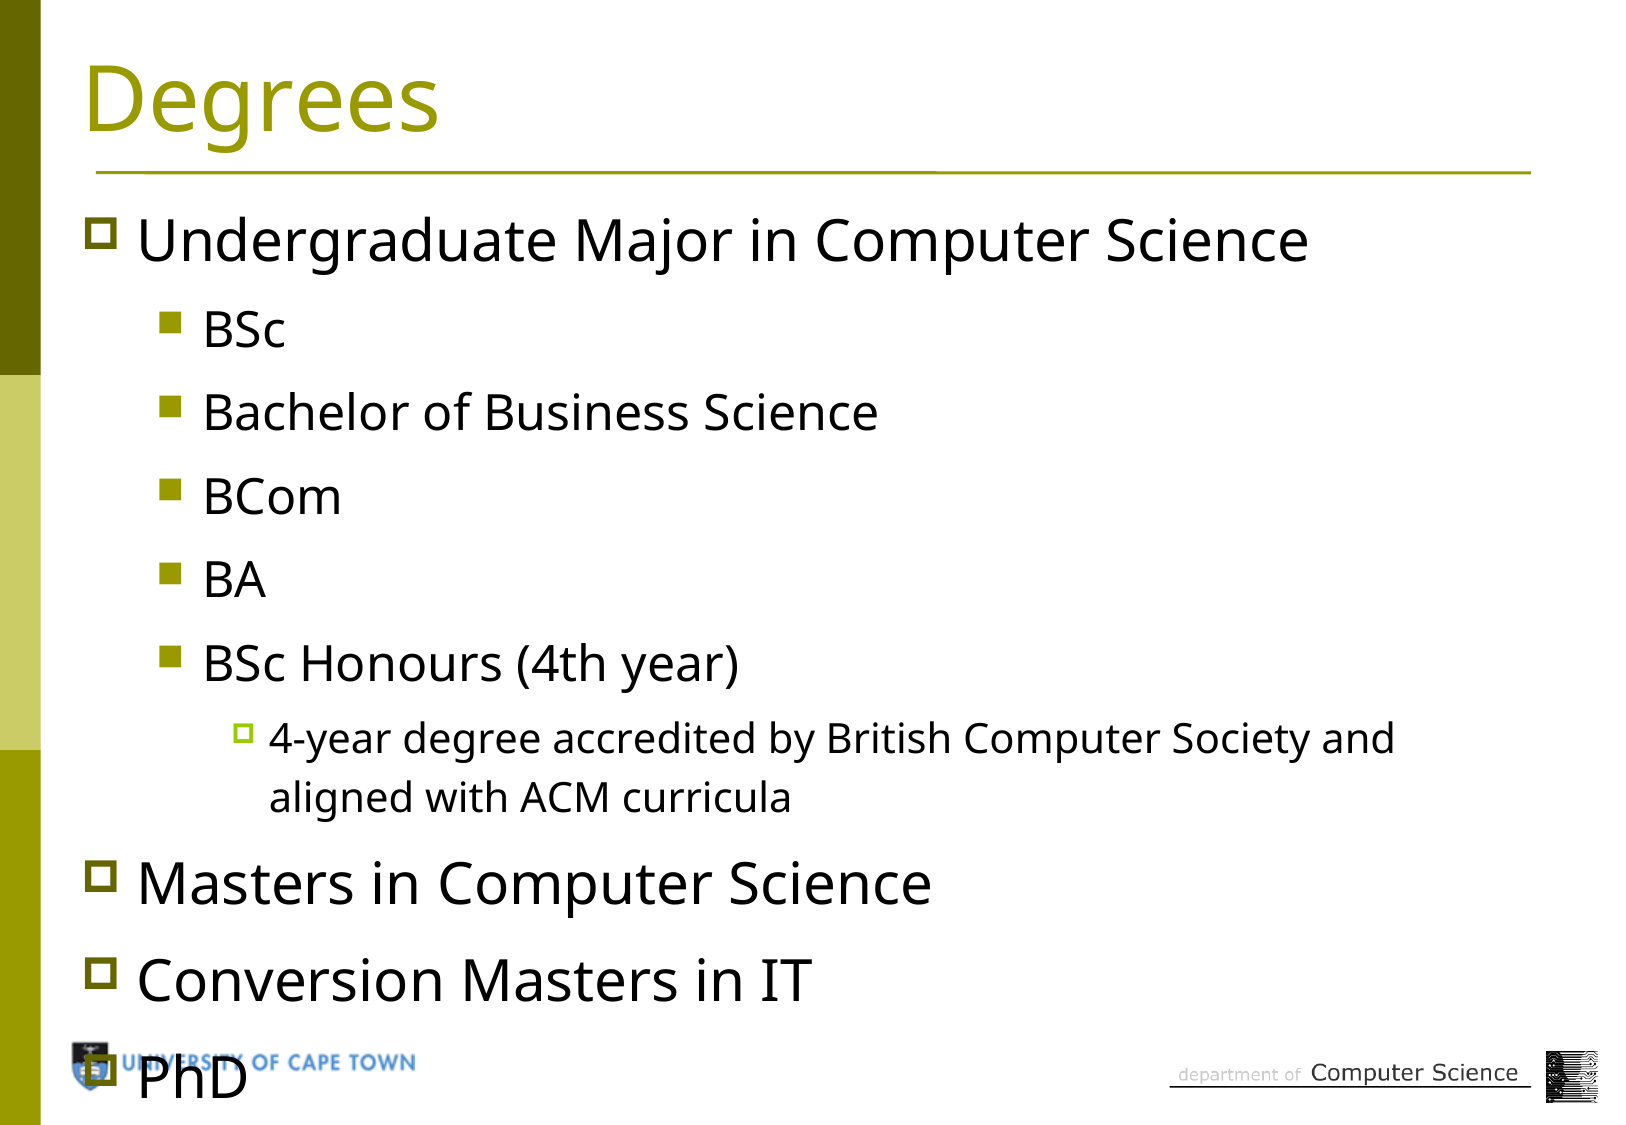

# Degrees
Undergraduate Major in Computer Science
BSc
Bachelor of Business Science
BCom
BA
BSc Honours (4th year)
4-year degree accredited by British Computer Society and aligned with ACM curricula
Masters in Computer Science
Conversion Masters in IT
PhD